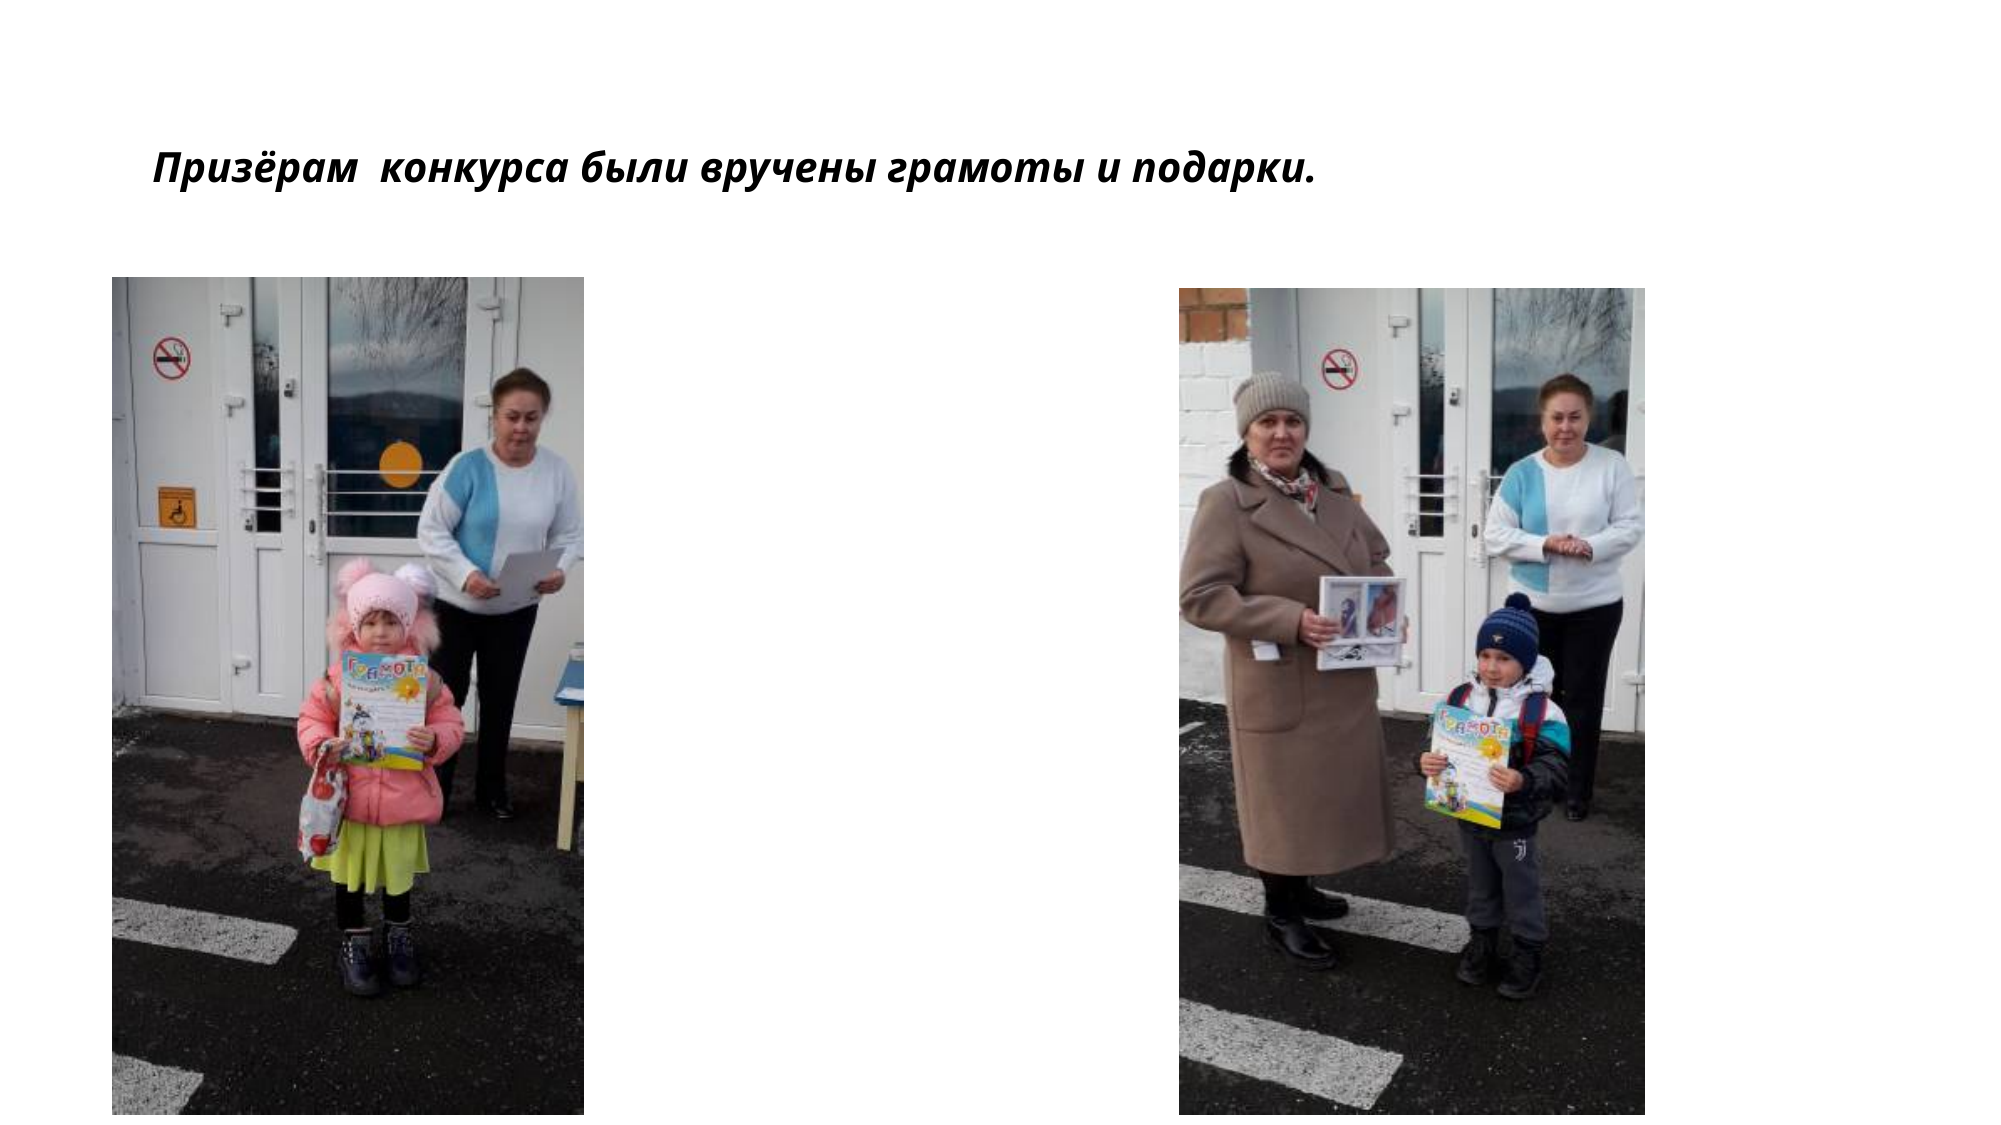

# Призёрам конкурса были вручены грамоты и подарки.